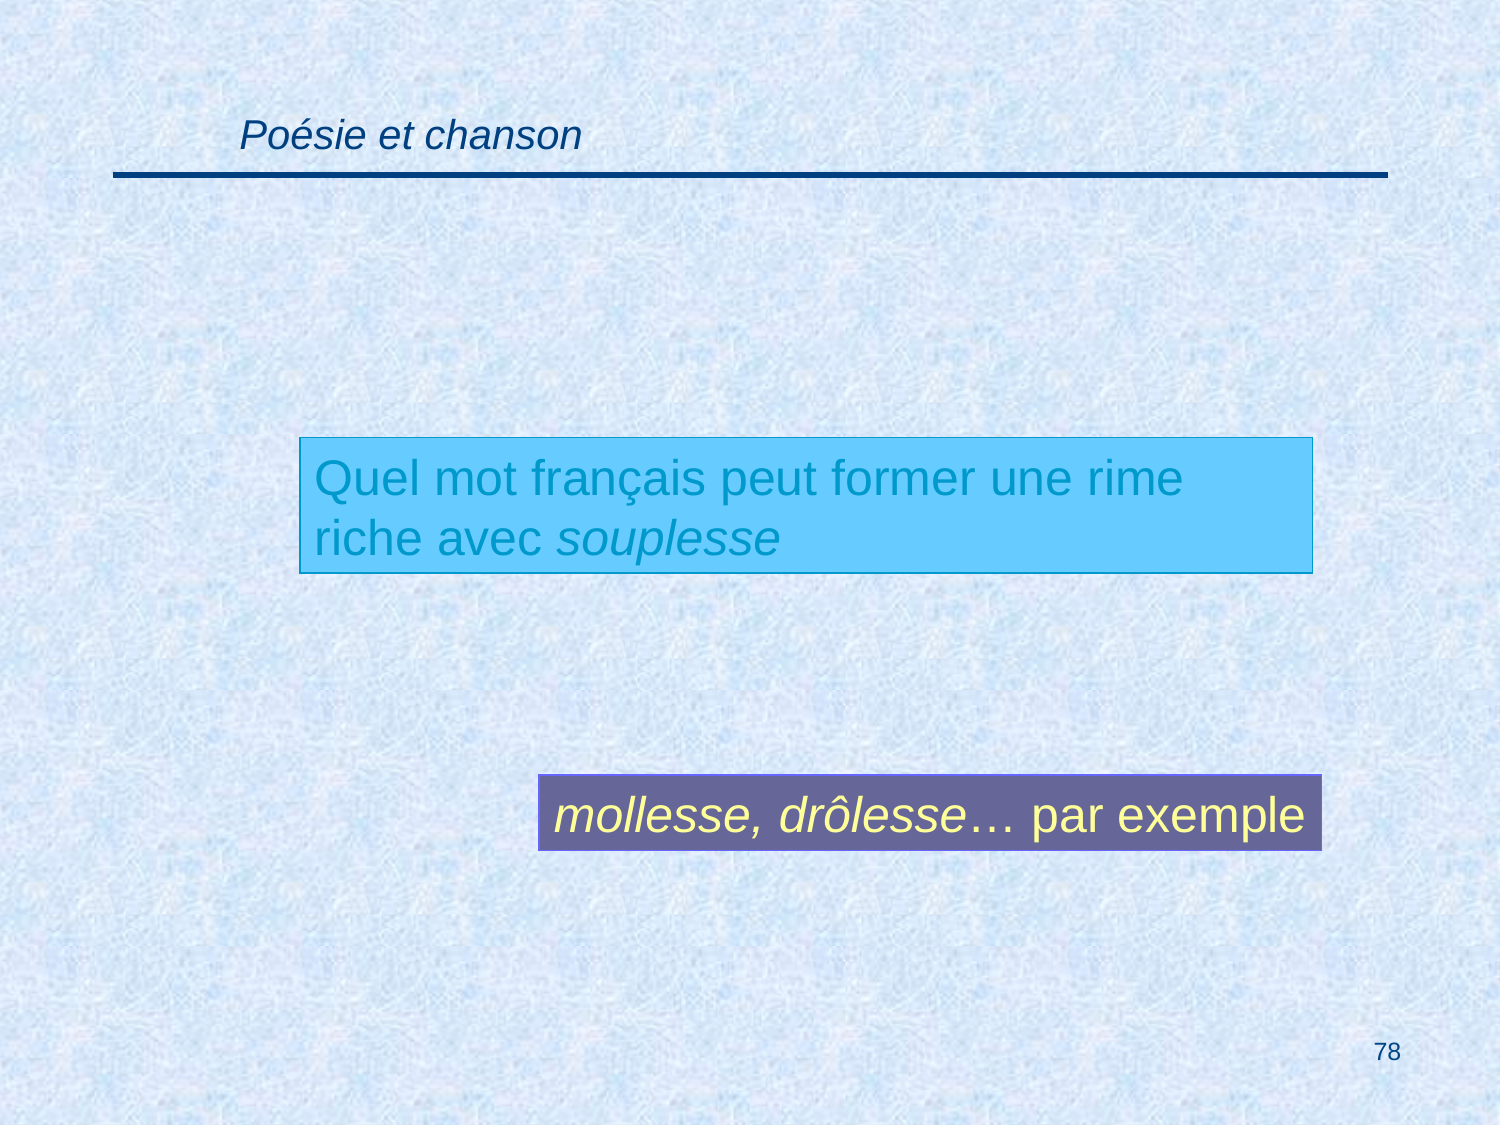

Poésie et chanson
Quel mot français peut former une rime riche avec souplesse
mollesse, drôlesse… par exemple
78